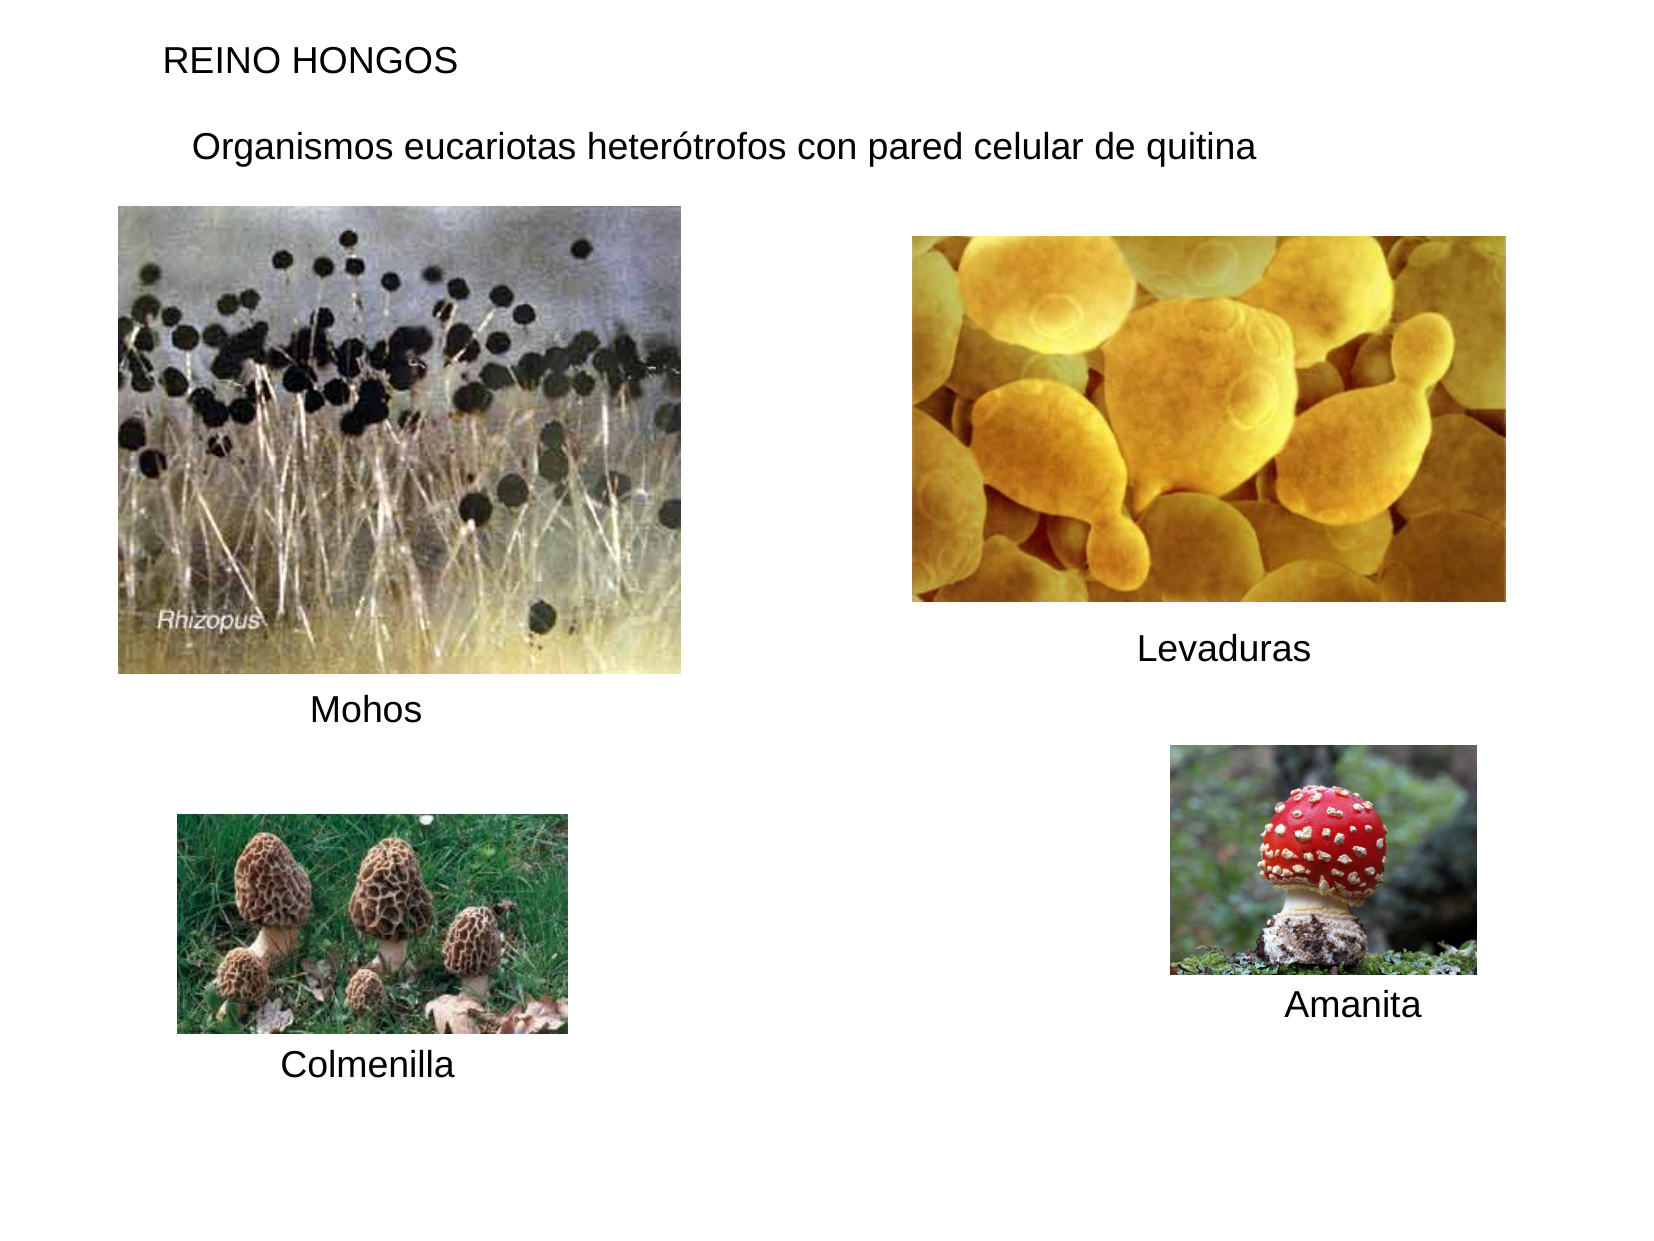

REINO HONGOS
Organismos eucariotas heterótrofos con pared celular de quitina
Levaduras
Mohos
Amanita
Colmenilla